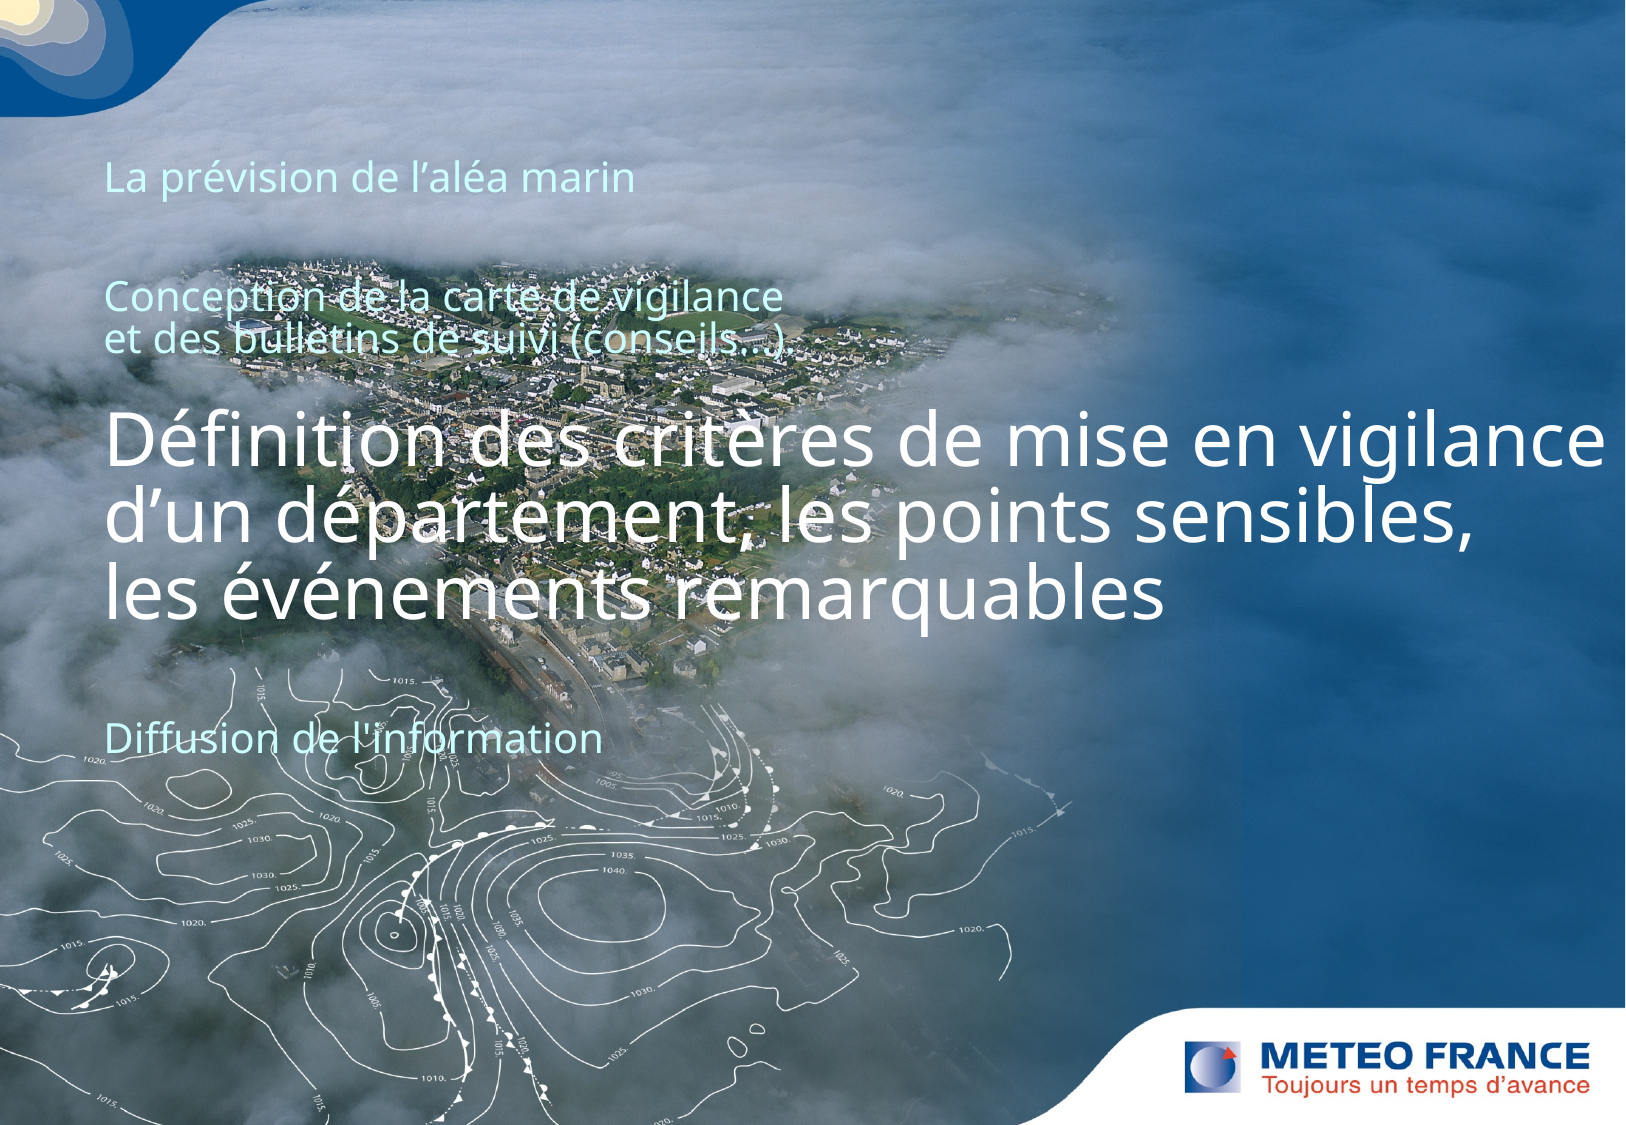

# La prévision de l’aléa marin Conception de la carte de vigilance et des bulletins de suivi (conseils...). Définition des critères de mise en vigilance d’un département, les points sensibles, les événements remarquables Diffusion de l'information